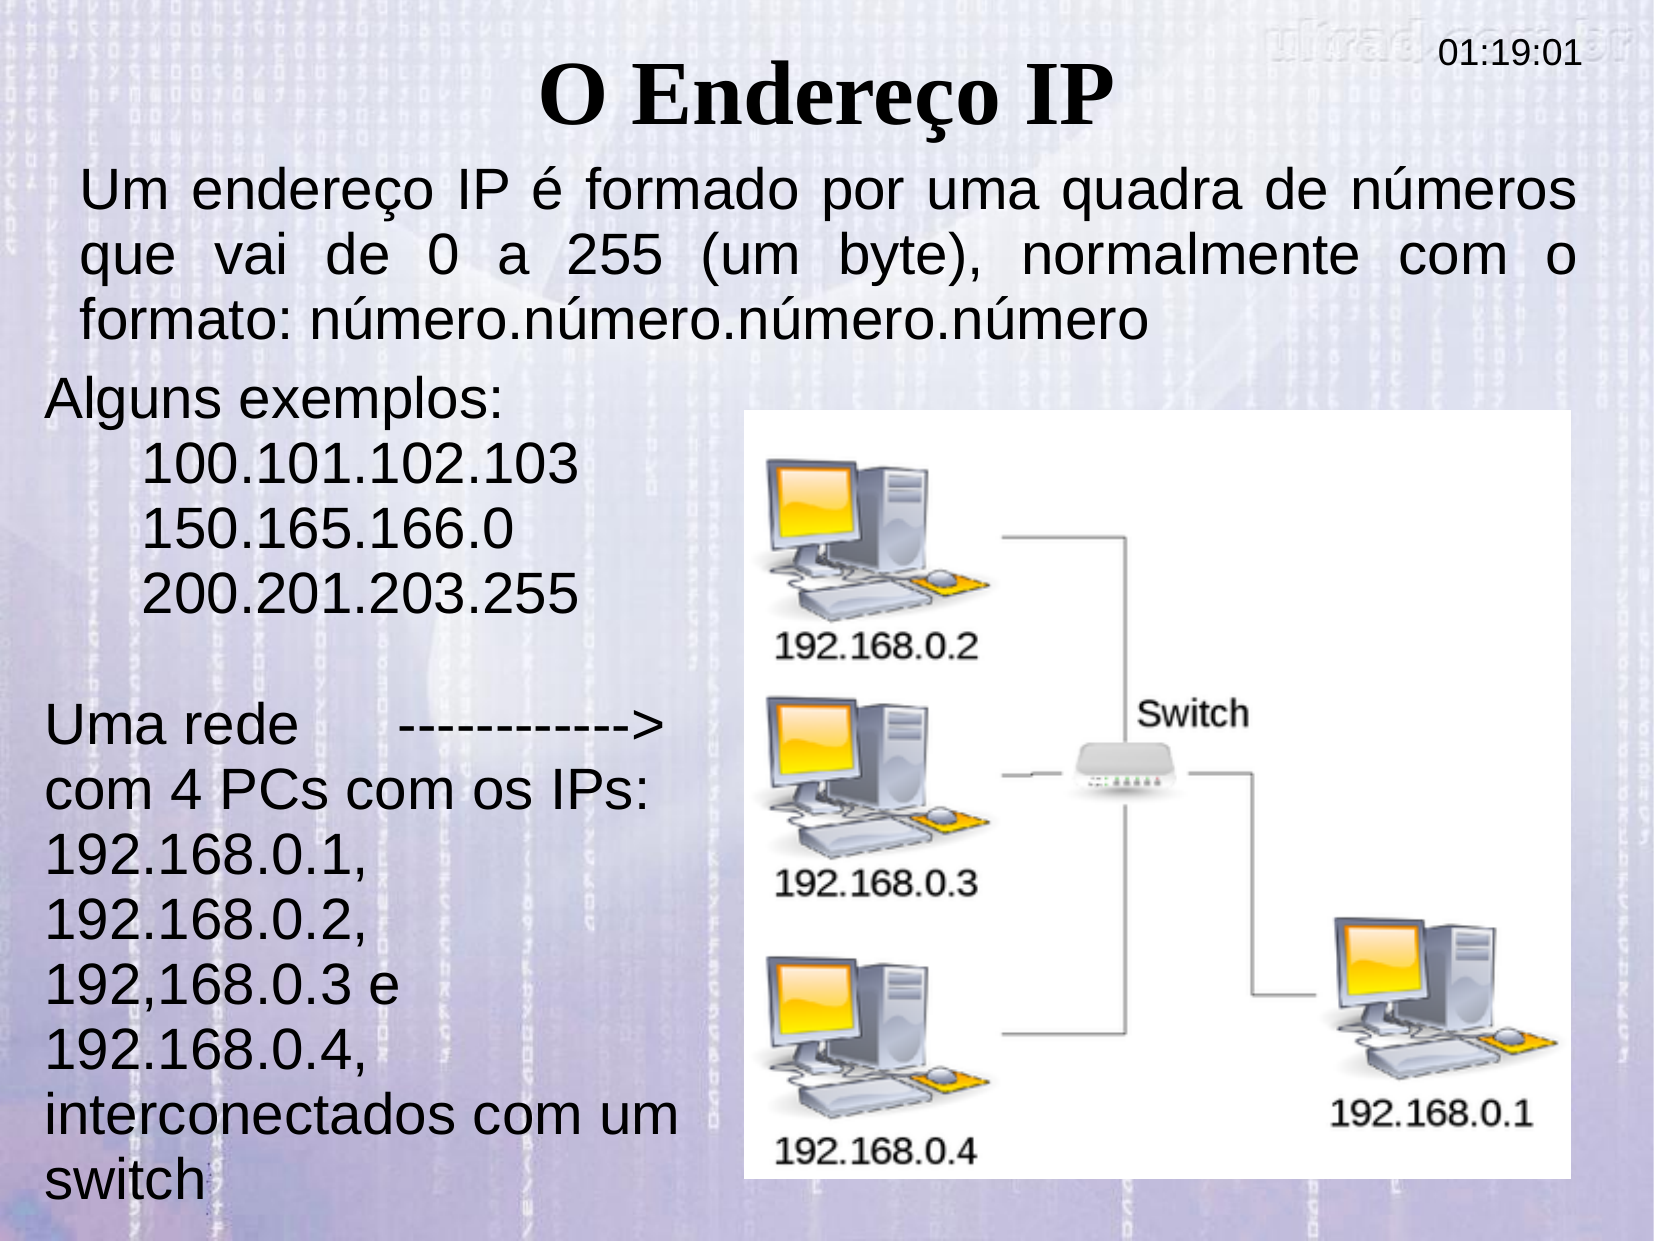

03:29:15
O Endereço IP
Um endereço IP é formado por uma quadra de números que vai de 0 a 255 (um byte), normalmente com o formato: número.número.número.número
Alguns exemplos:
 100.101.102.103
 150.165.166.0
 200.201.203.255
Uma rede ------------>
com 4 PCs com os IPs: 192.168.0.1,
192.168.0.2,
192,168.0.3 e
192.168.0.4,
interconectados com um switch